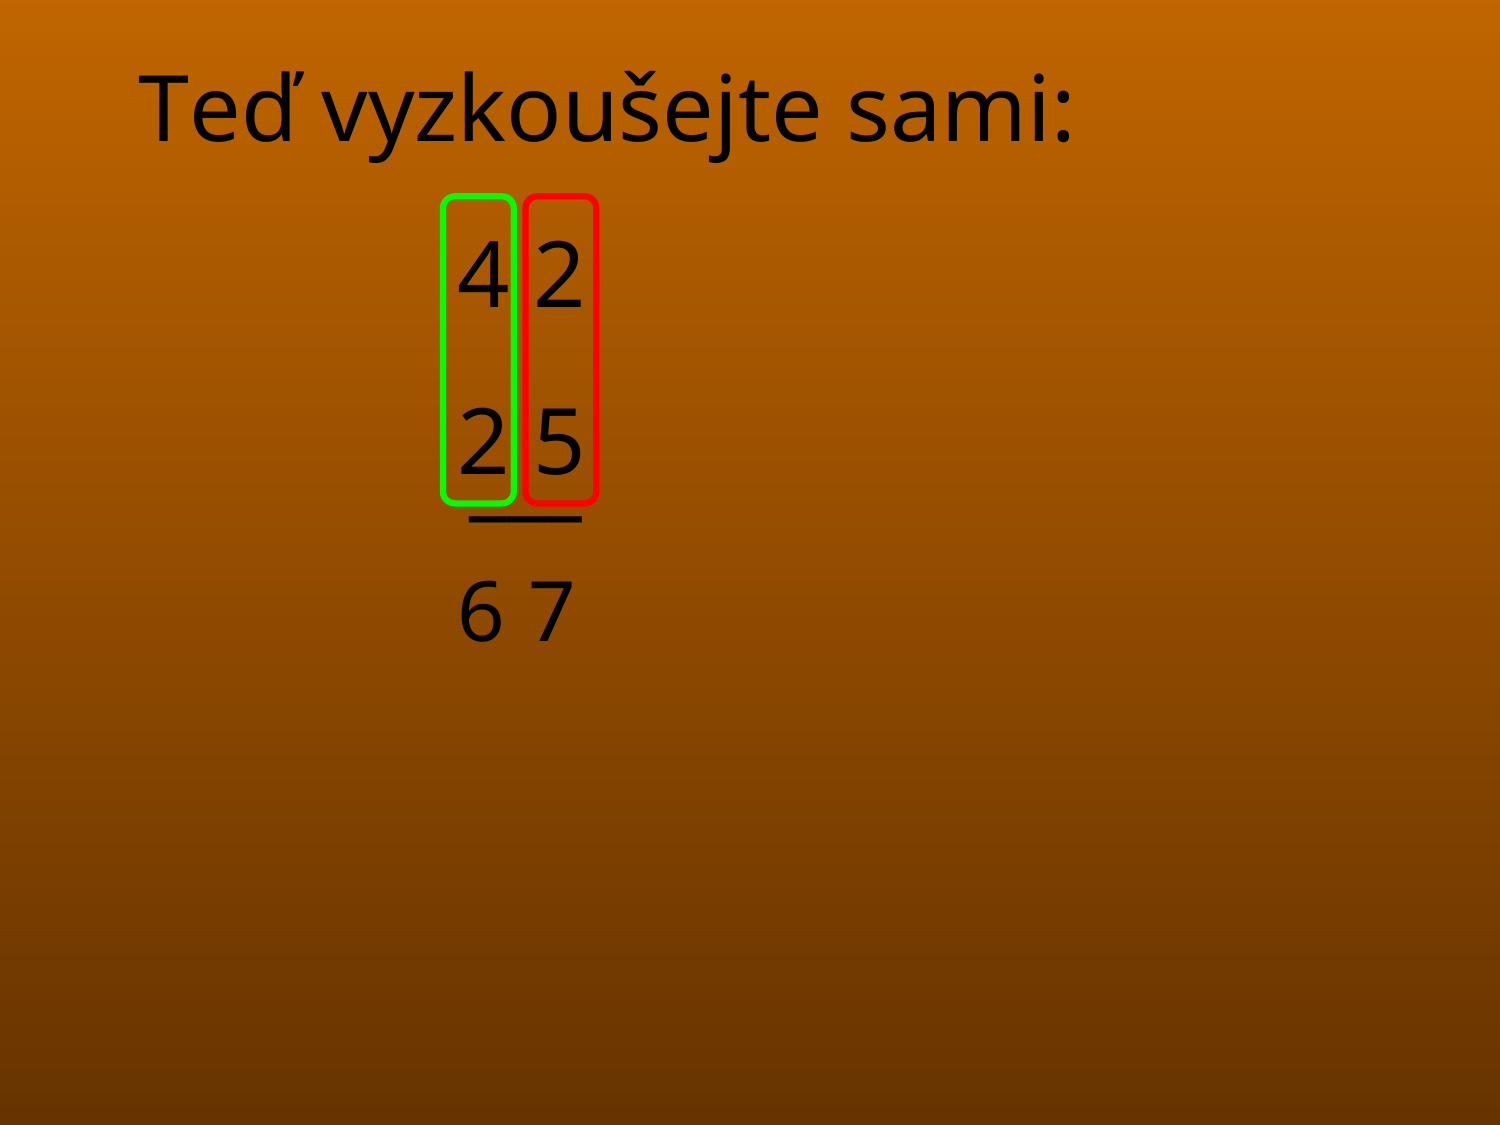

Teď vyzkoušejte sami:
4 2
2 5
___
6
7